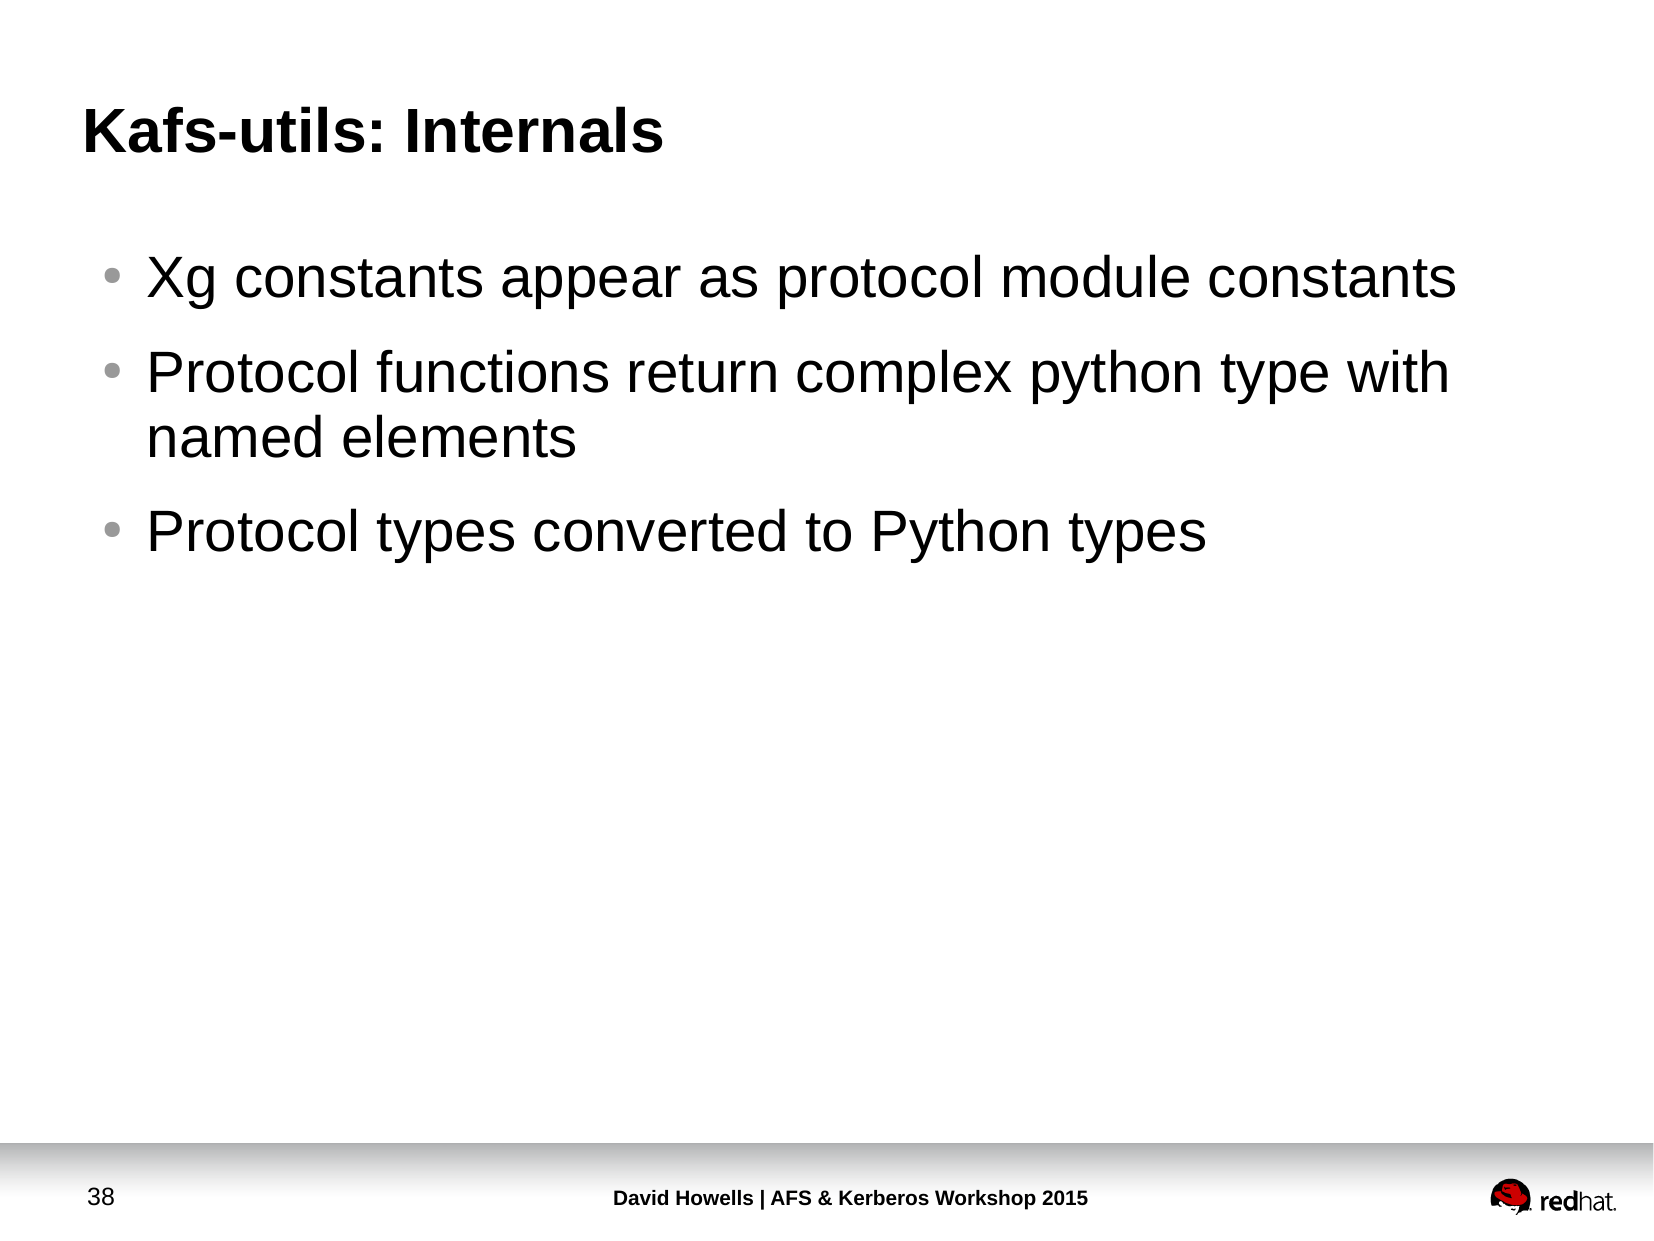

# Kafs-utils: Internals
Xg constants appear as protocol module constants
Protocol functions return complex python type with named elements
Protocol types converted to Python types